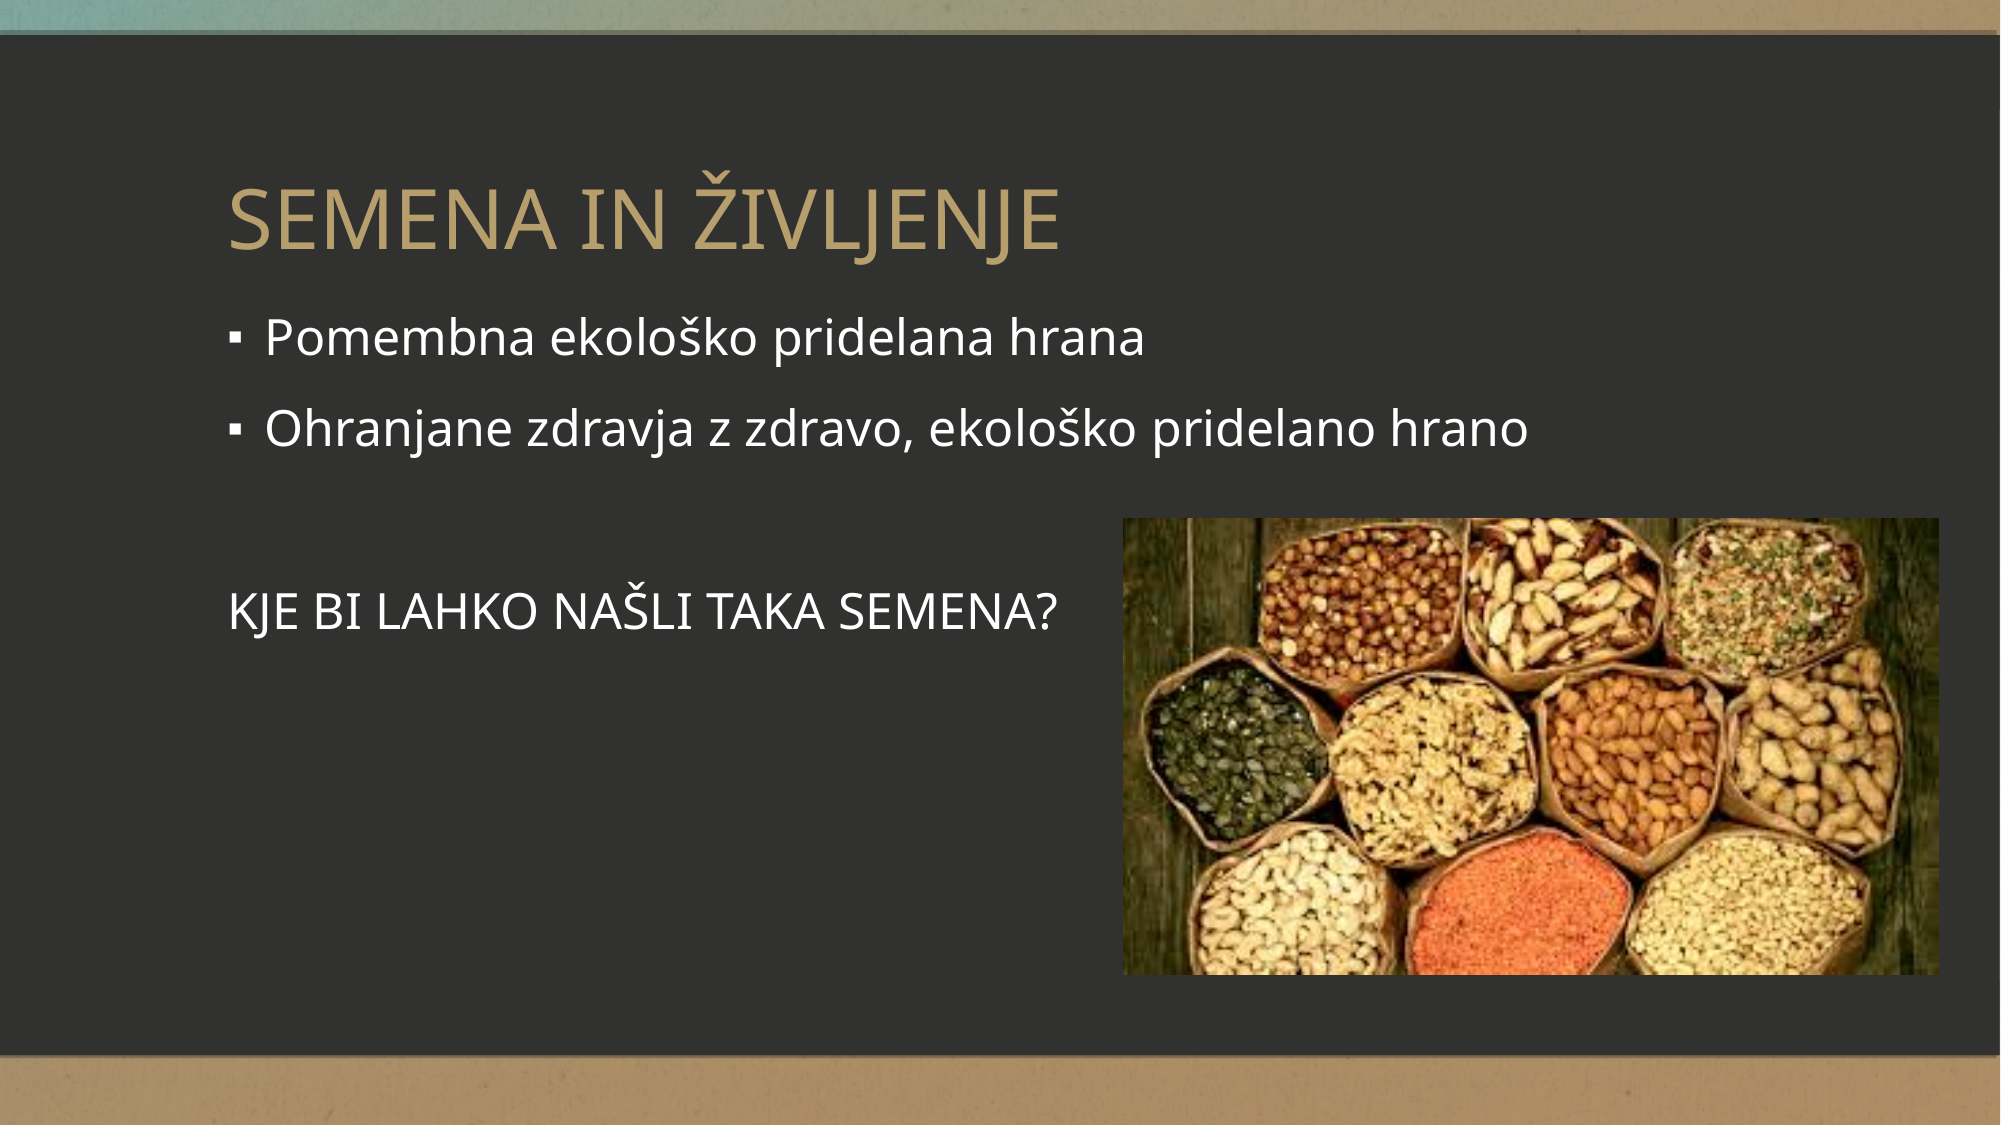

# SEMENA IN ŽIVLJENJE
Pomembna ekološko pridelana hrana
Ohranjane zdravja z zdravo, ekološko pridelano hrano
KJE BI LAHKO NAŠLI TAKA SEMENA?